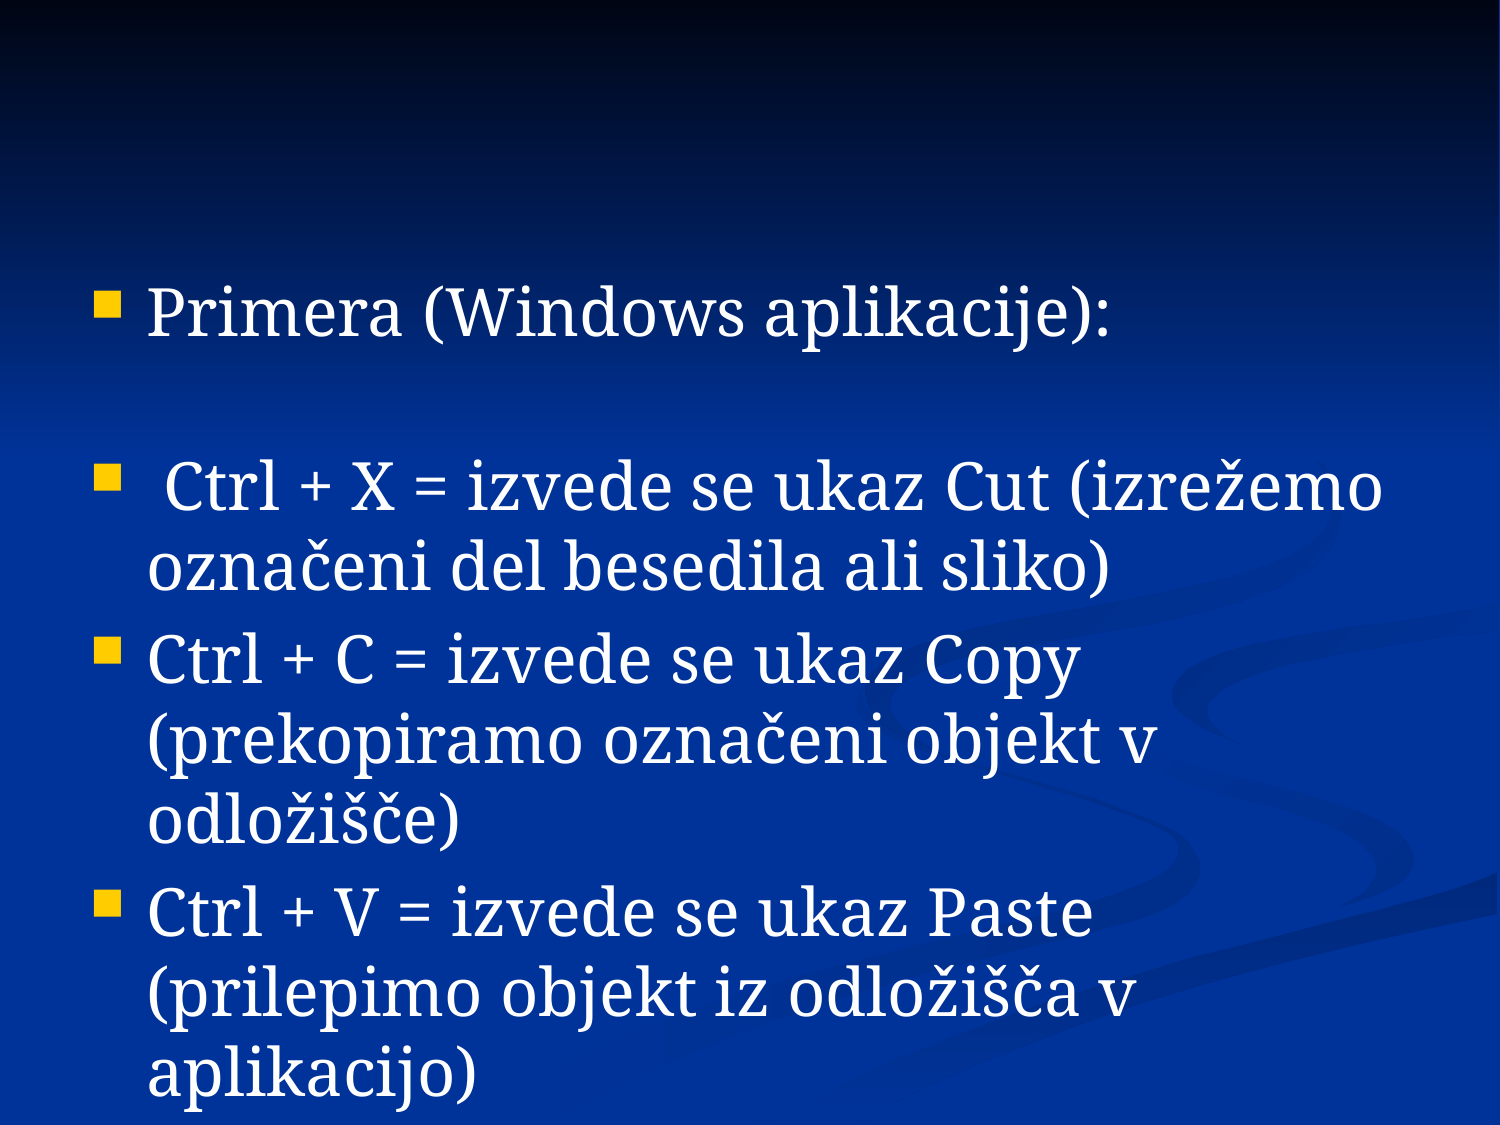

#
Primera (Windows aplikacije):
 Ctrl + X = izvede se ukaz Cut (izrežemo označeni del besedila ali sliko)
Ctrl + C = izvede se ukaz Copy (prekopiramo označeni objekt v odložišče)
Ctrl + V = izvede se ukaz Paste (prilepimo objekt iz odložišča v aplikacijo)